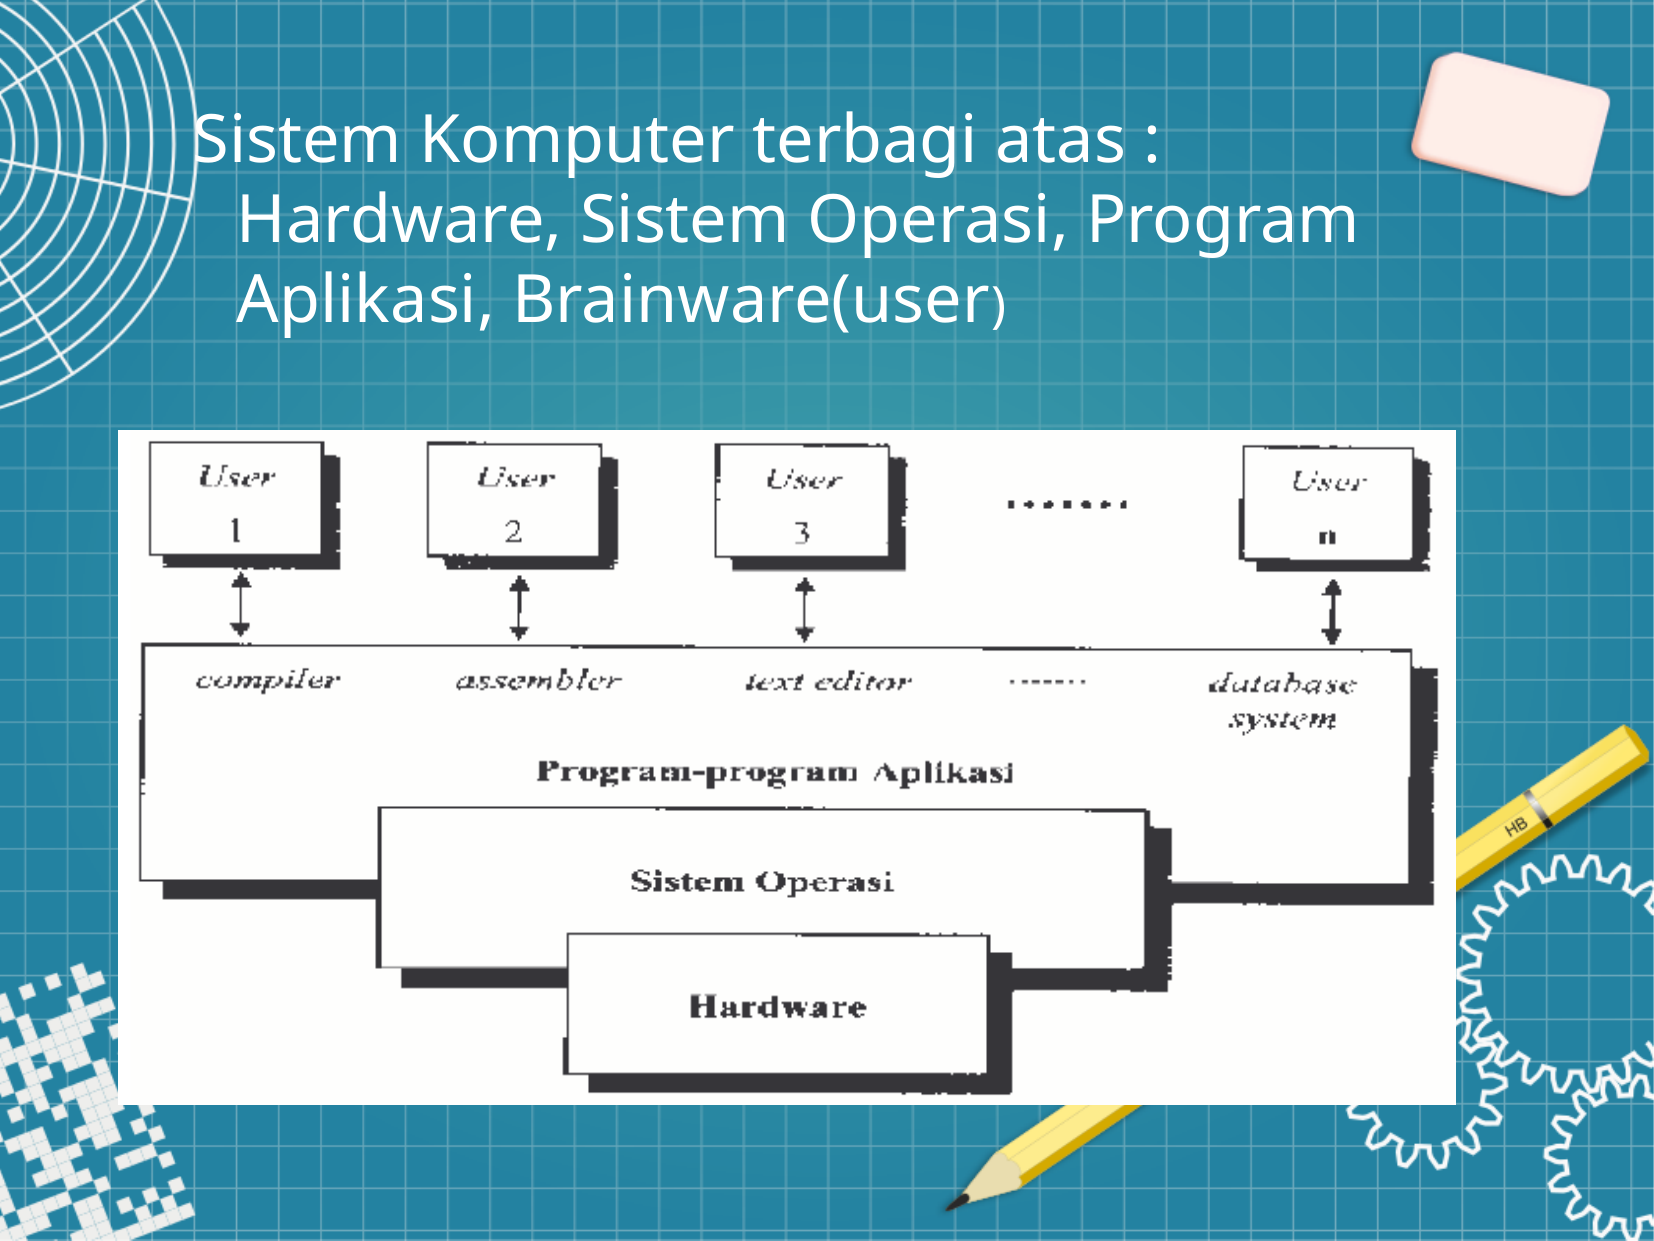

Sistem Komputer terbagi atas : Hardware, Sistem Operasi, Program Aplikasi, Brainware(user)